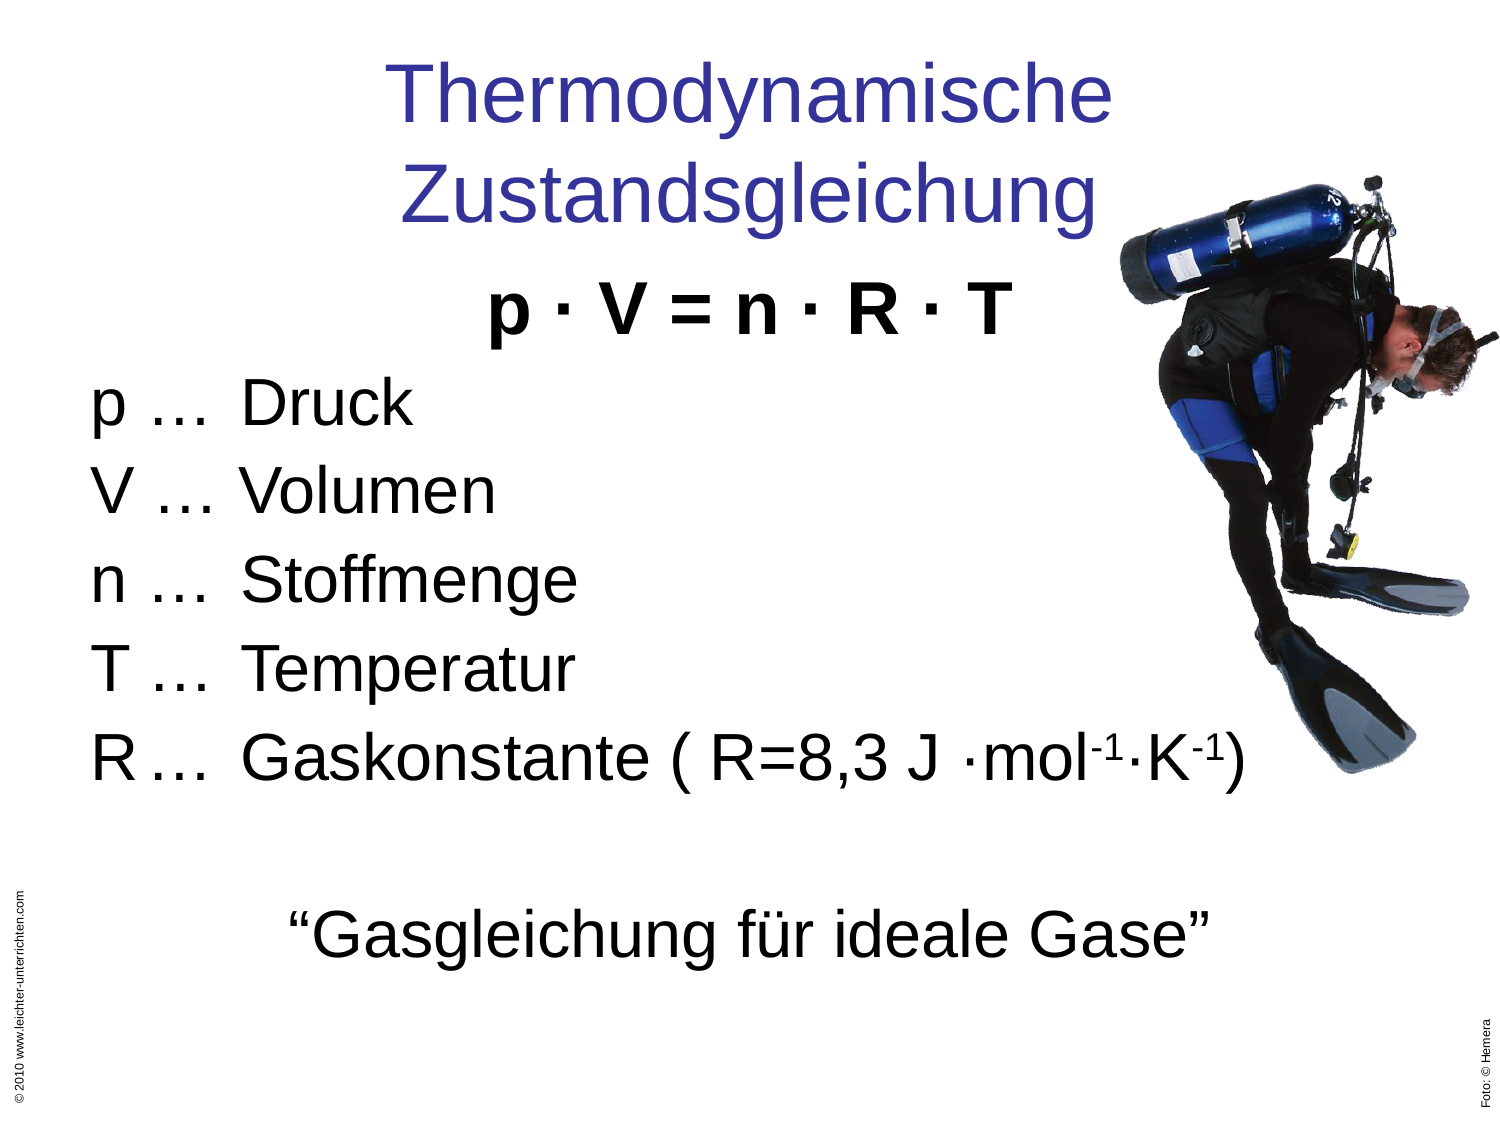

# Thermodynamische Zustandsgleichung
p · V = n · R · T
p	…	Druck
V … Volumen
n	…	Stoffmenge
T …	Temperatur
R	…	Gaskonstante ( R=8,3 J ·mol-1·K-1)
“Gasgleichung für ideale Gase”
Foto: © Hemera